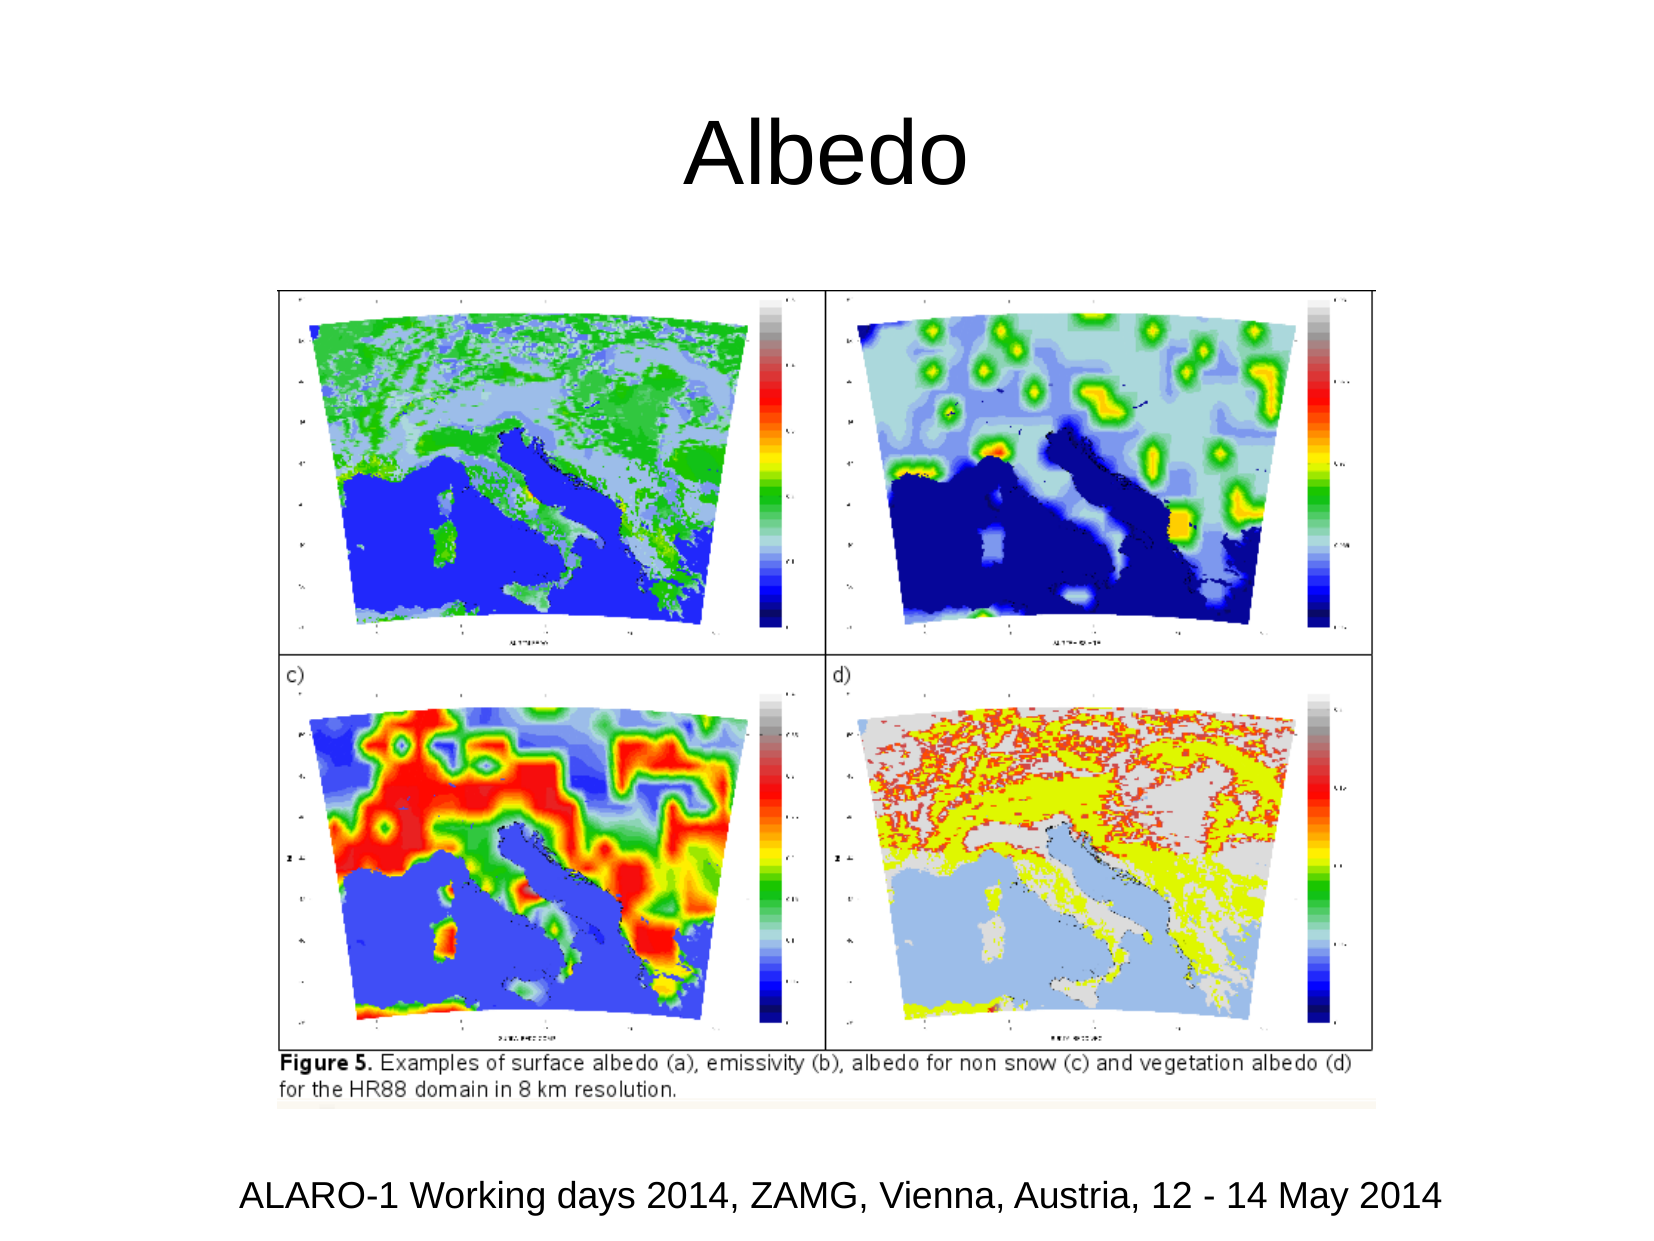

# Albedo
ALARO-1 Working days 2014, ZAMG, Vienna, Austria, 12 - 14 May 2014